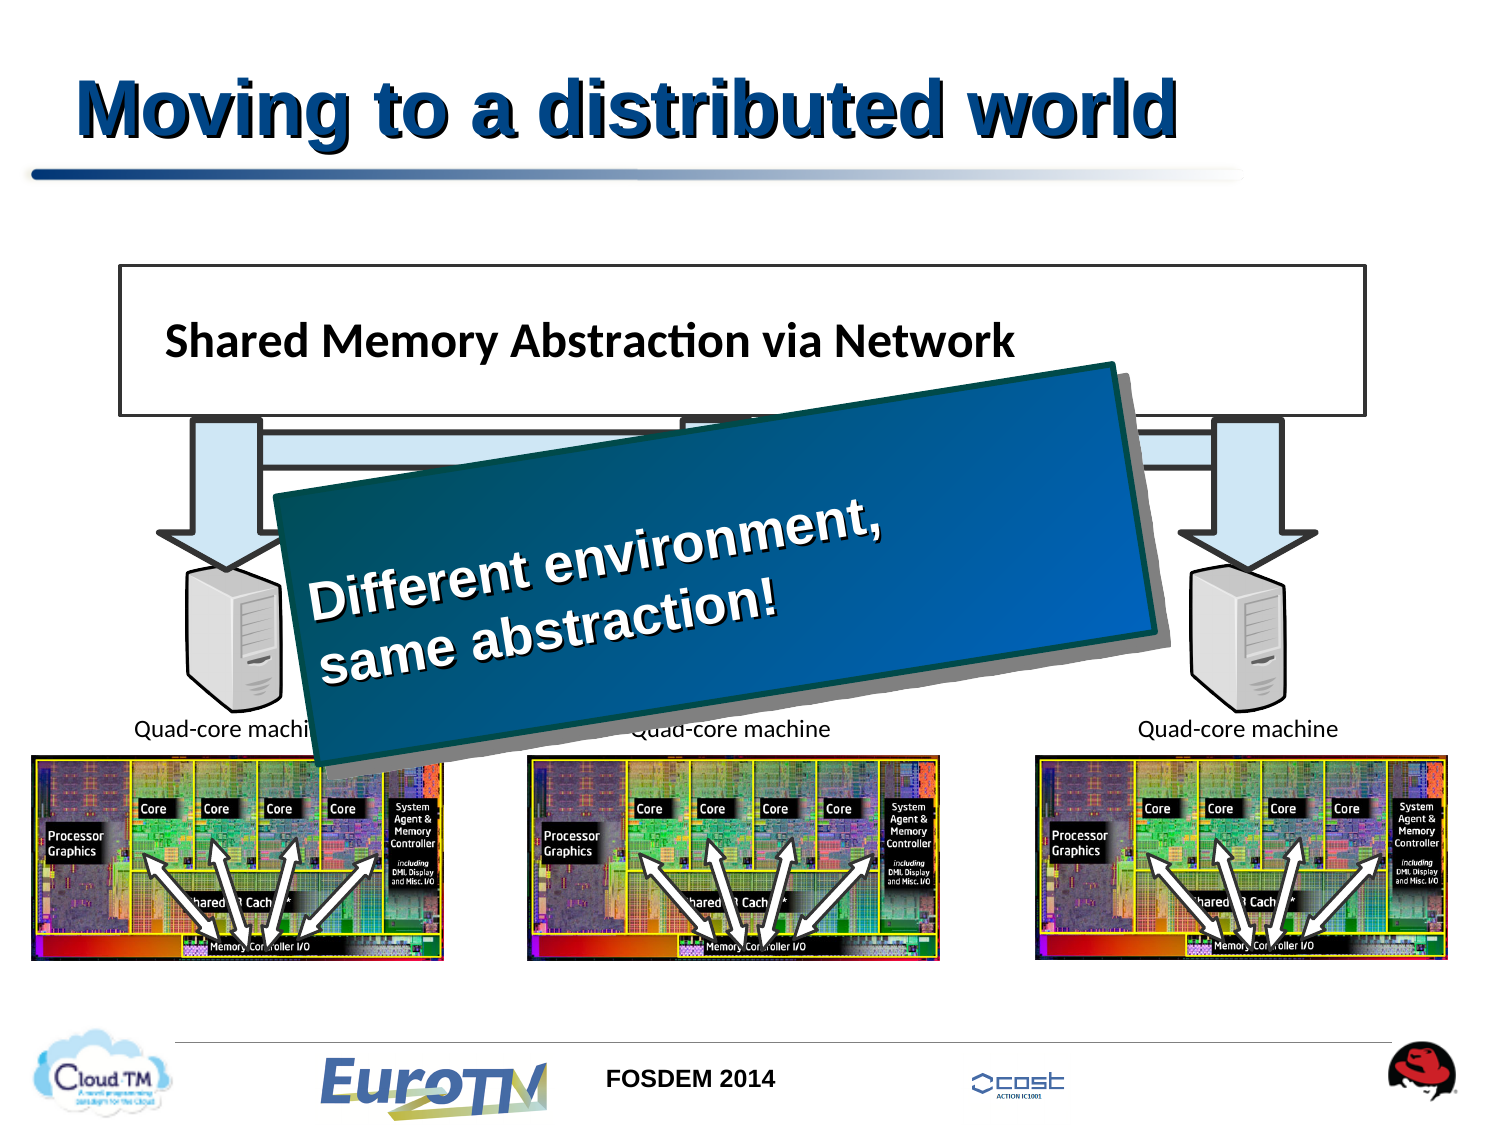

# Moving to a distributed world
Shared Memory Abstraction via Network
Different environment,
same abstraction!
Quad-core machine
Quad-core machine
Quad-core machine